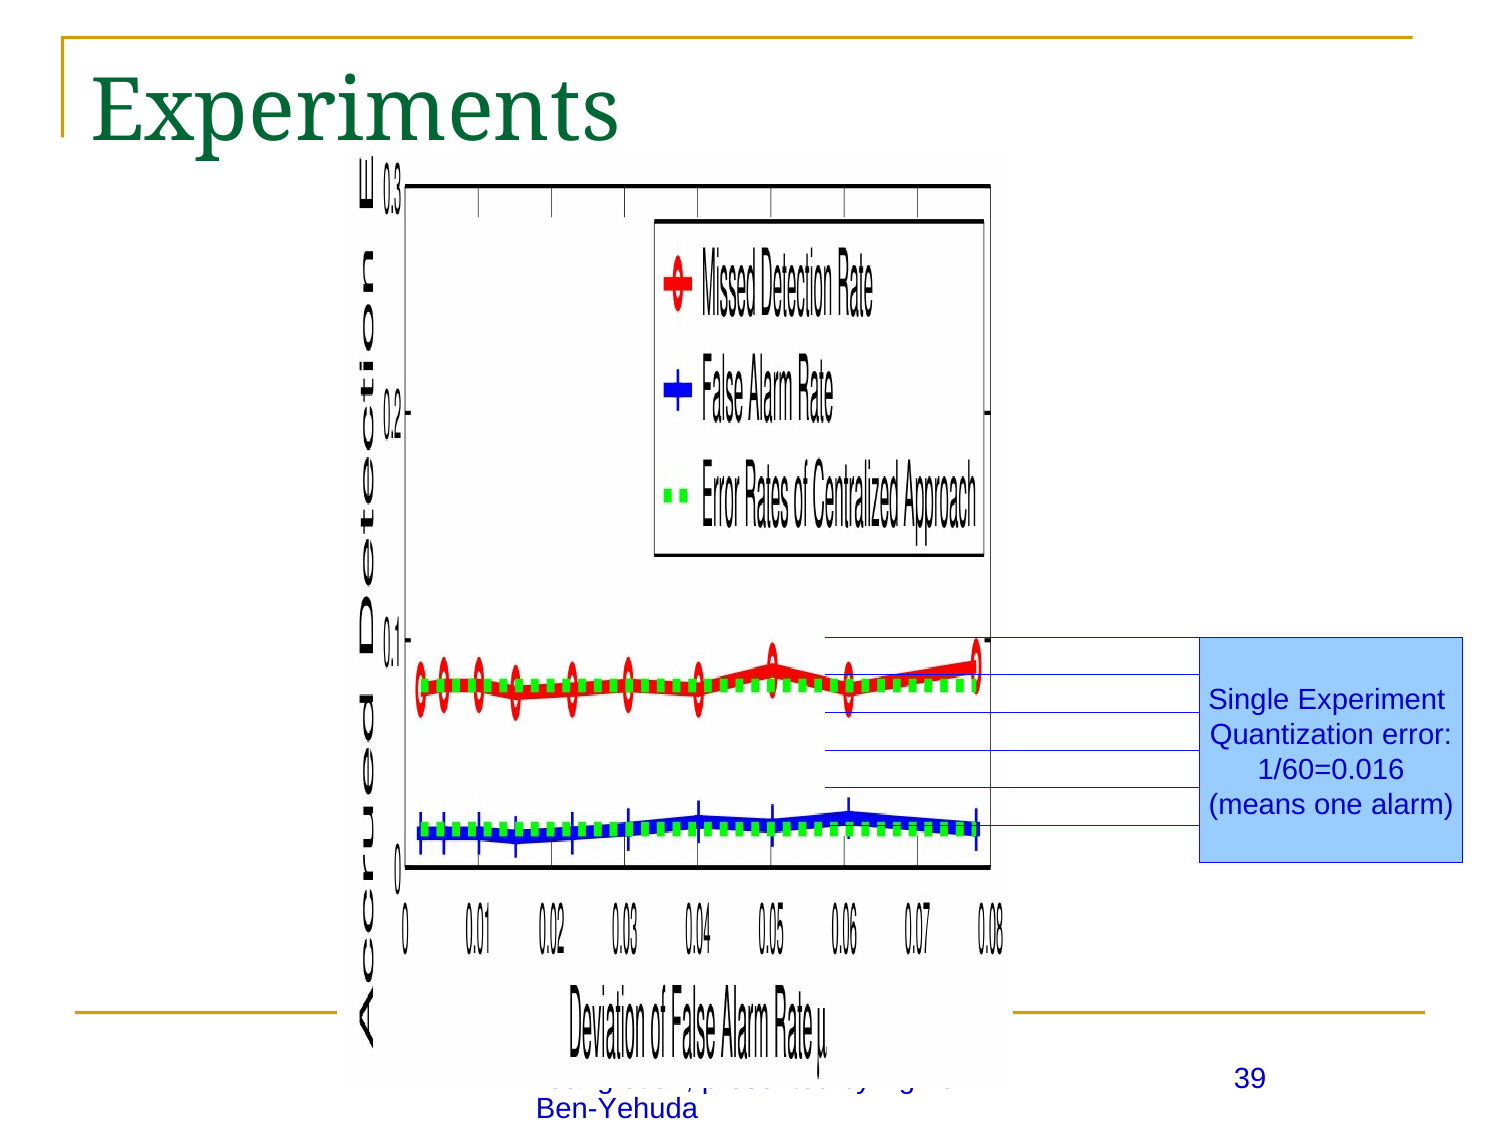

# Experiments
Single Experiment
Quantization error:
1/60=0.016
(means one alarm)
Huang et al., presented by Agmon Ben-Yehuda
39